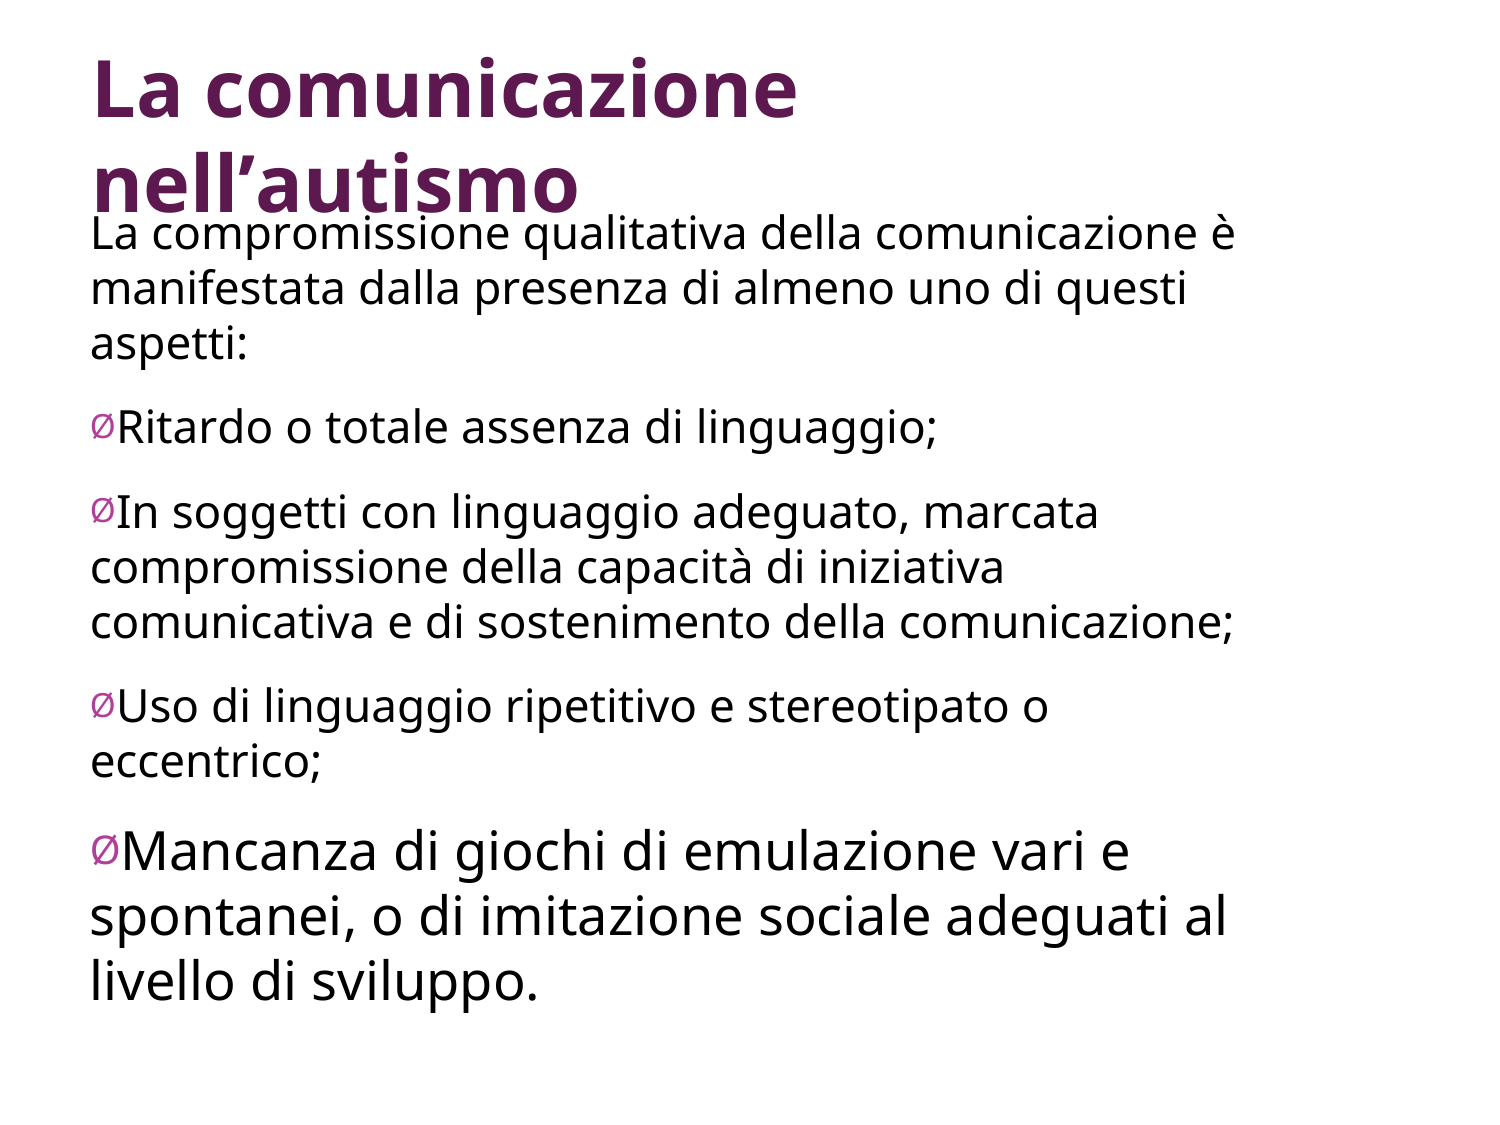

# La comunicazione nell’autismo
La compromissione qualitativa della comunicazione è manifestata dalla presenza di almeno uno di questi aspetti:
Ritardo o totale assenza di linguaggio;
In soggetti con linguaggio adeguato, marcata compromissione della capacità di iniziativa comunicativa e di sostenimento della comunicazione;
Uso di linguaggio ripetitivo e stereotipato o eccentrico;
Mancanza di giochi di emulazione vari e spontanei, o di imitazione sociale adeguati al livello di sviluppo.